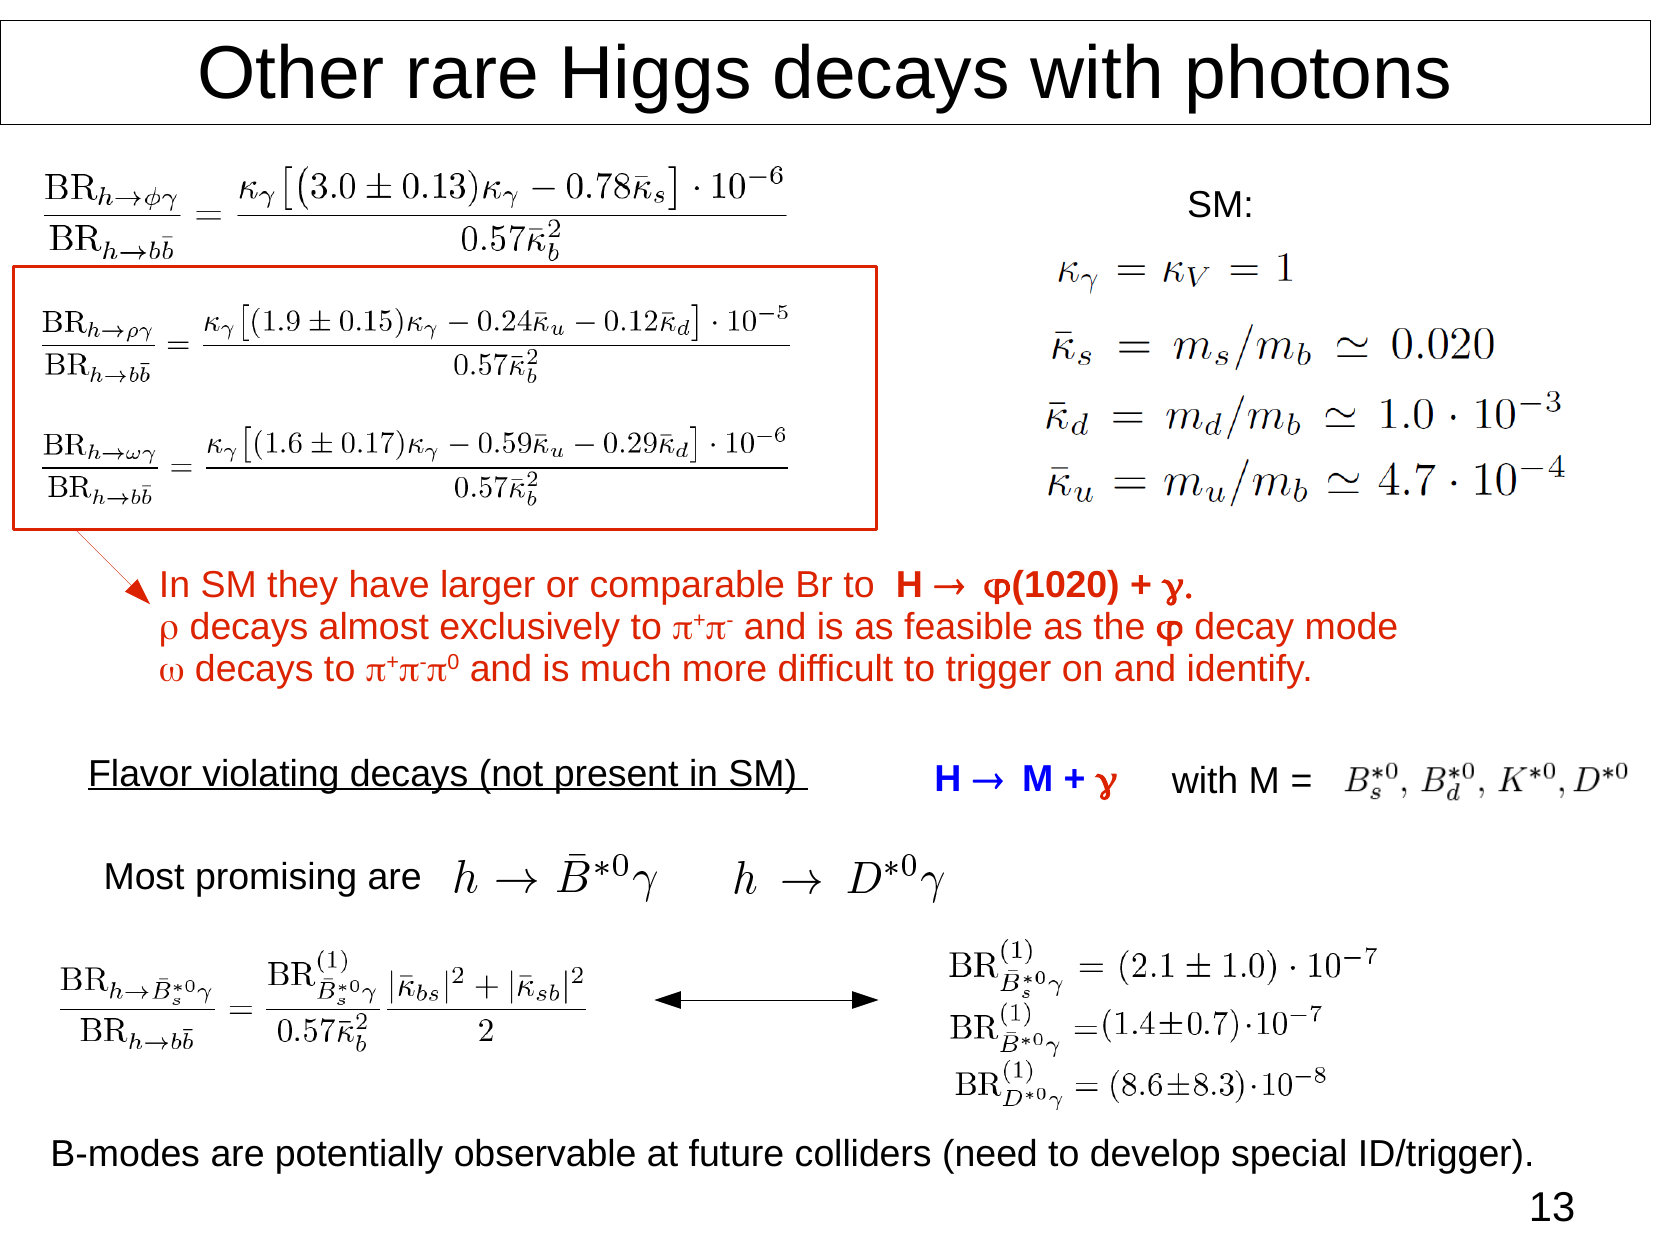

# Other rare Higgs decays with photons
SM:
In SM they have larger or comparable Br to H  (1020) + .
ρ decays almost exclusively to π+π- and is as feasible as the  decay mode
ω decays to π+π-π0 and is much more difficult to trigger on and identify.
Flavor violating decays (not present in SM)
H  M + 
with M =
Most promising are
B-modes are potentially observable at future colliders (need to develop special ID/trigger).